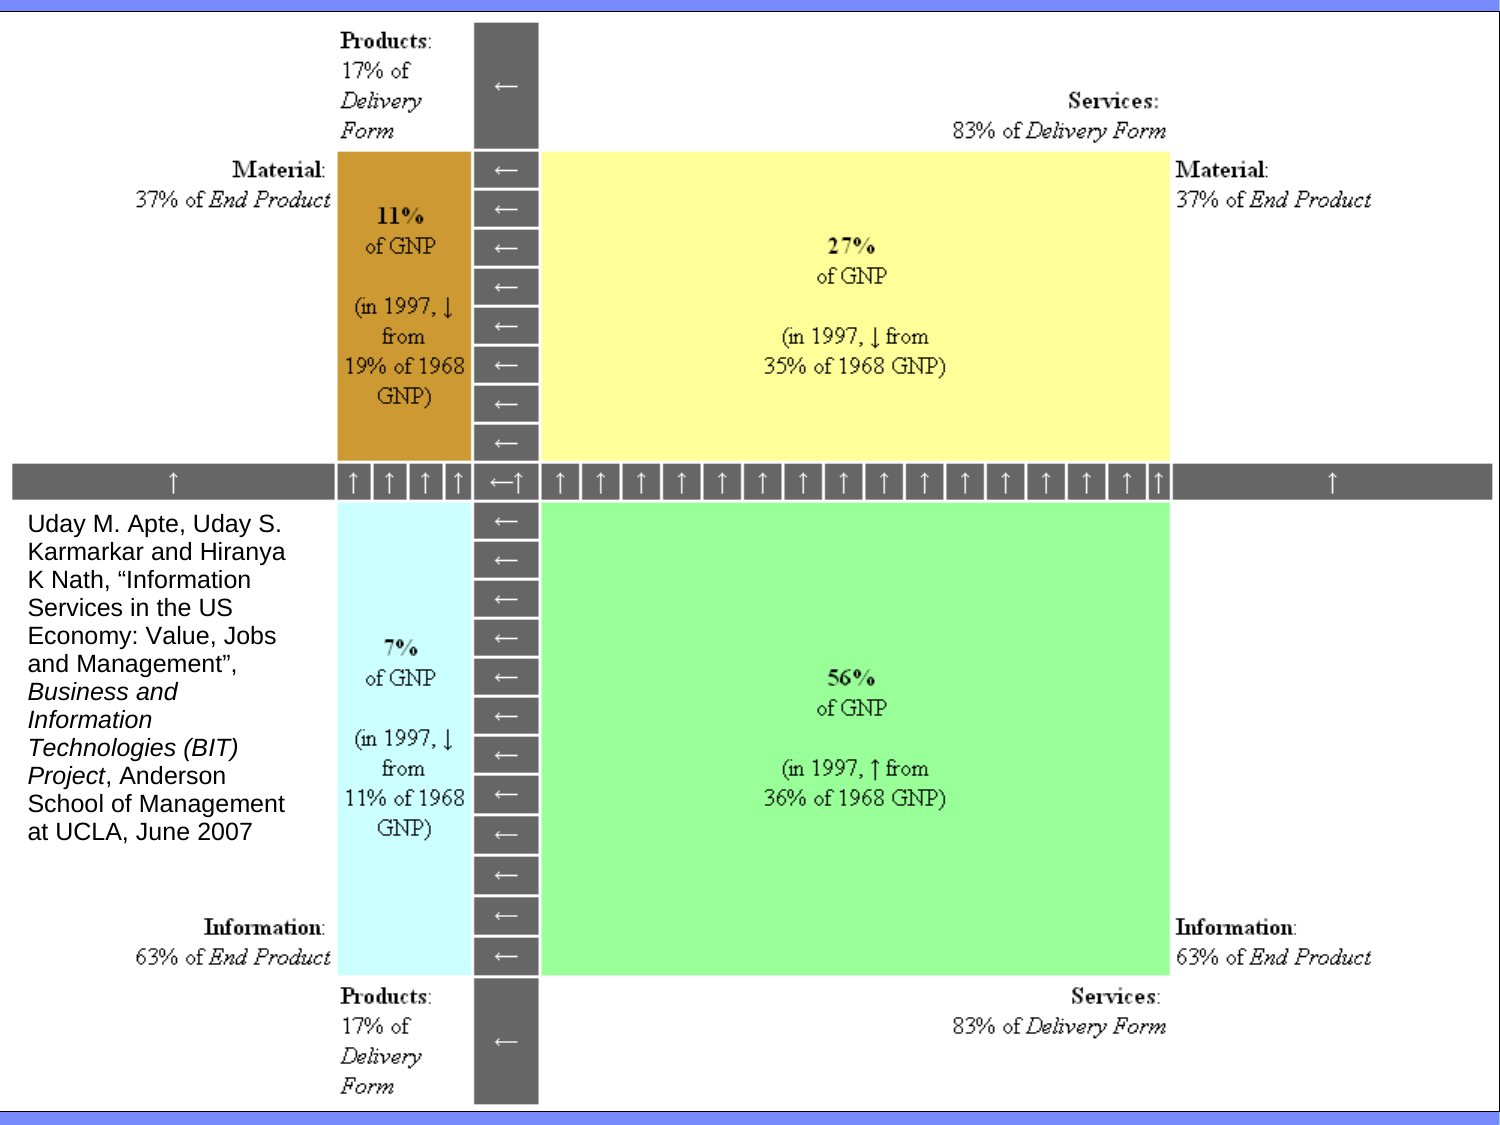

Uday M. Apte, Uday S. Karmarkar and Hiranya K Nath, “Information Services in the US Economy: Value, Jobs and Management”, Business and Information Technologies (BIT) Project, Anderson School of Management at UCLA, June 2007
4
Conversations on an Emerging Science of Service Systems
Sept. 2, 2009 at UKSS, Oxford